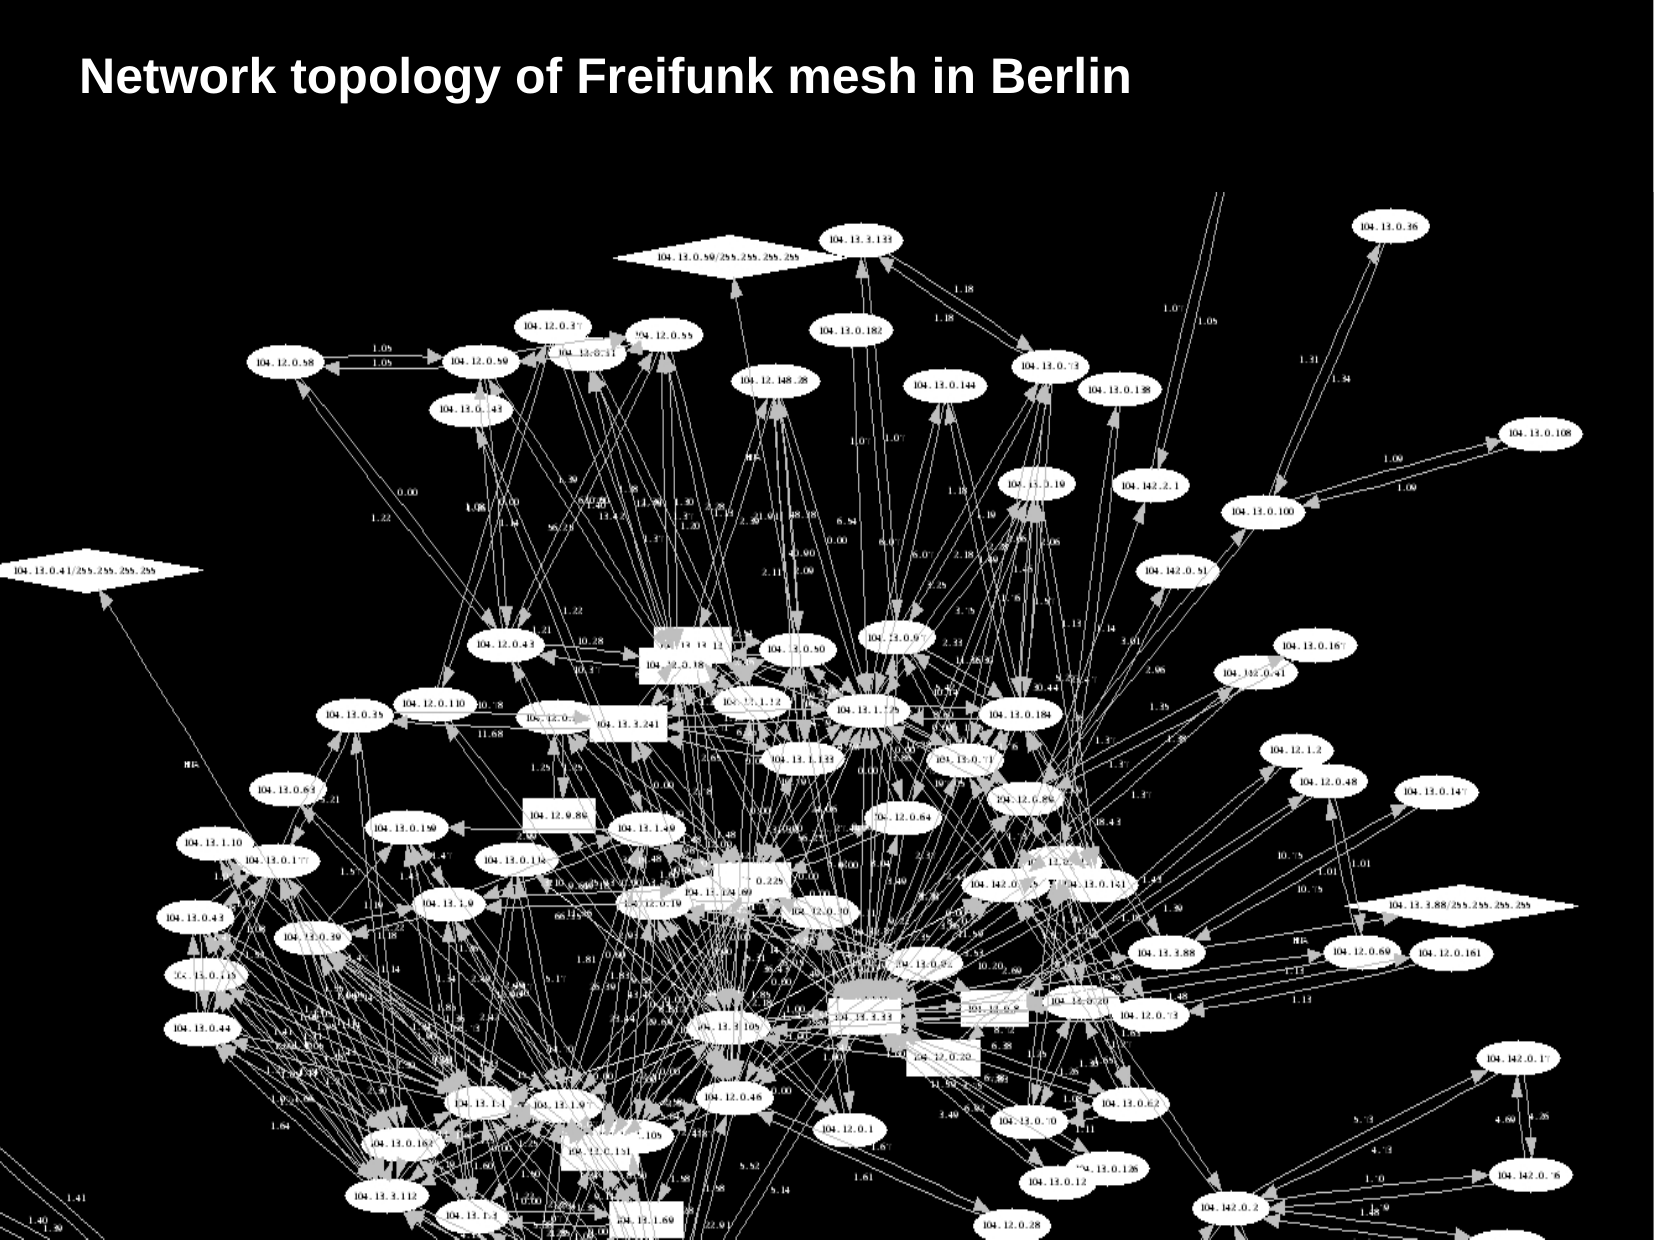

# Network topology of Freifunk mesh in Berlin